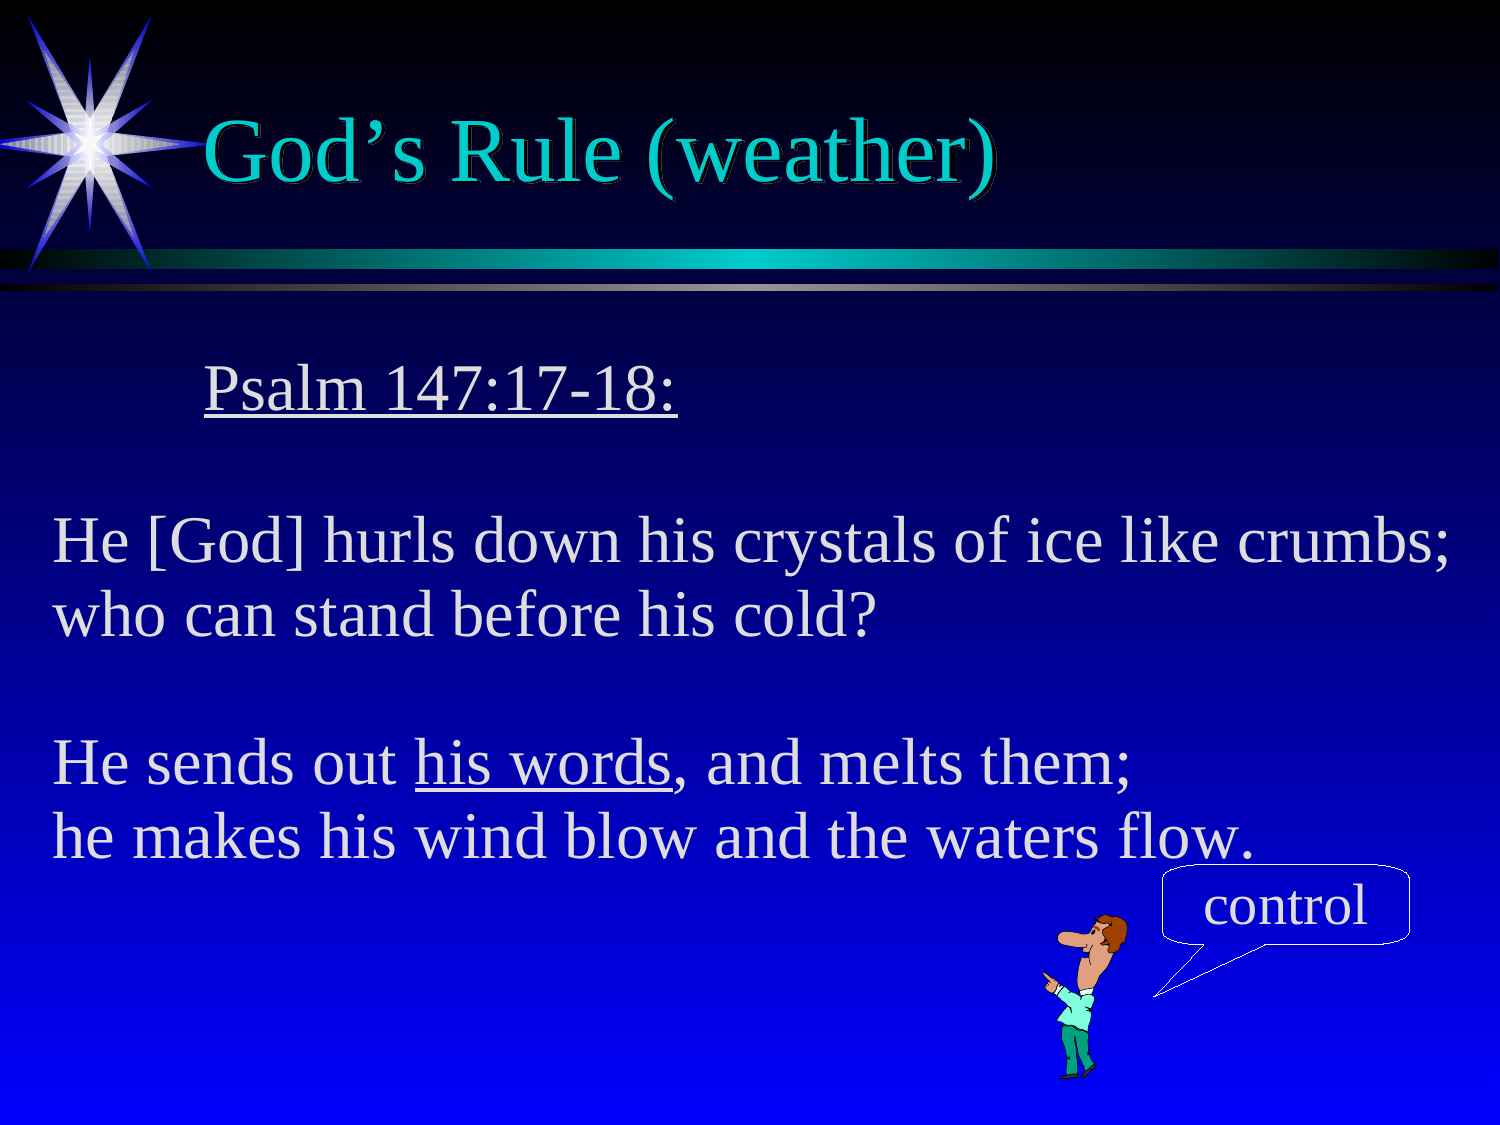

# God’s Rule (weather)
Psalm 147:17-18:
He [God] hurls down his crystals of ice like crumbs;
who can stand before his cold?
He sends out his words, and melts them;
he makes his wind blow and the waters flow.
control